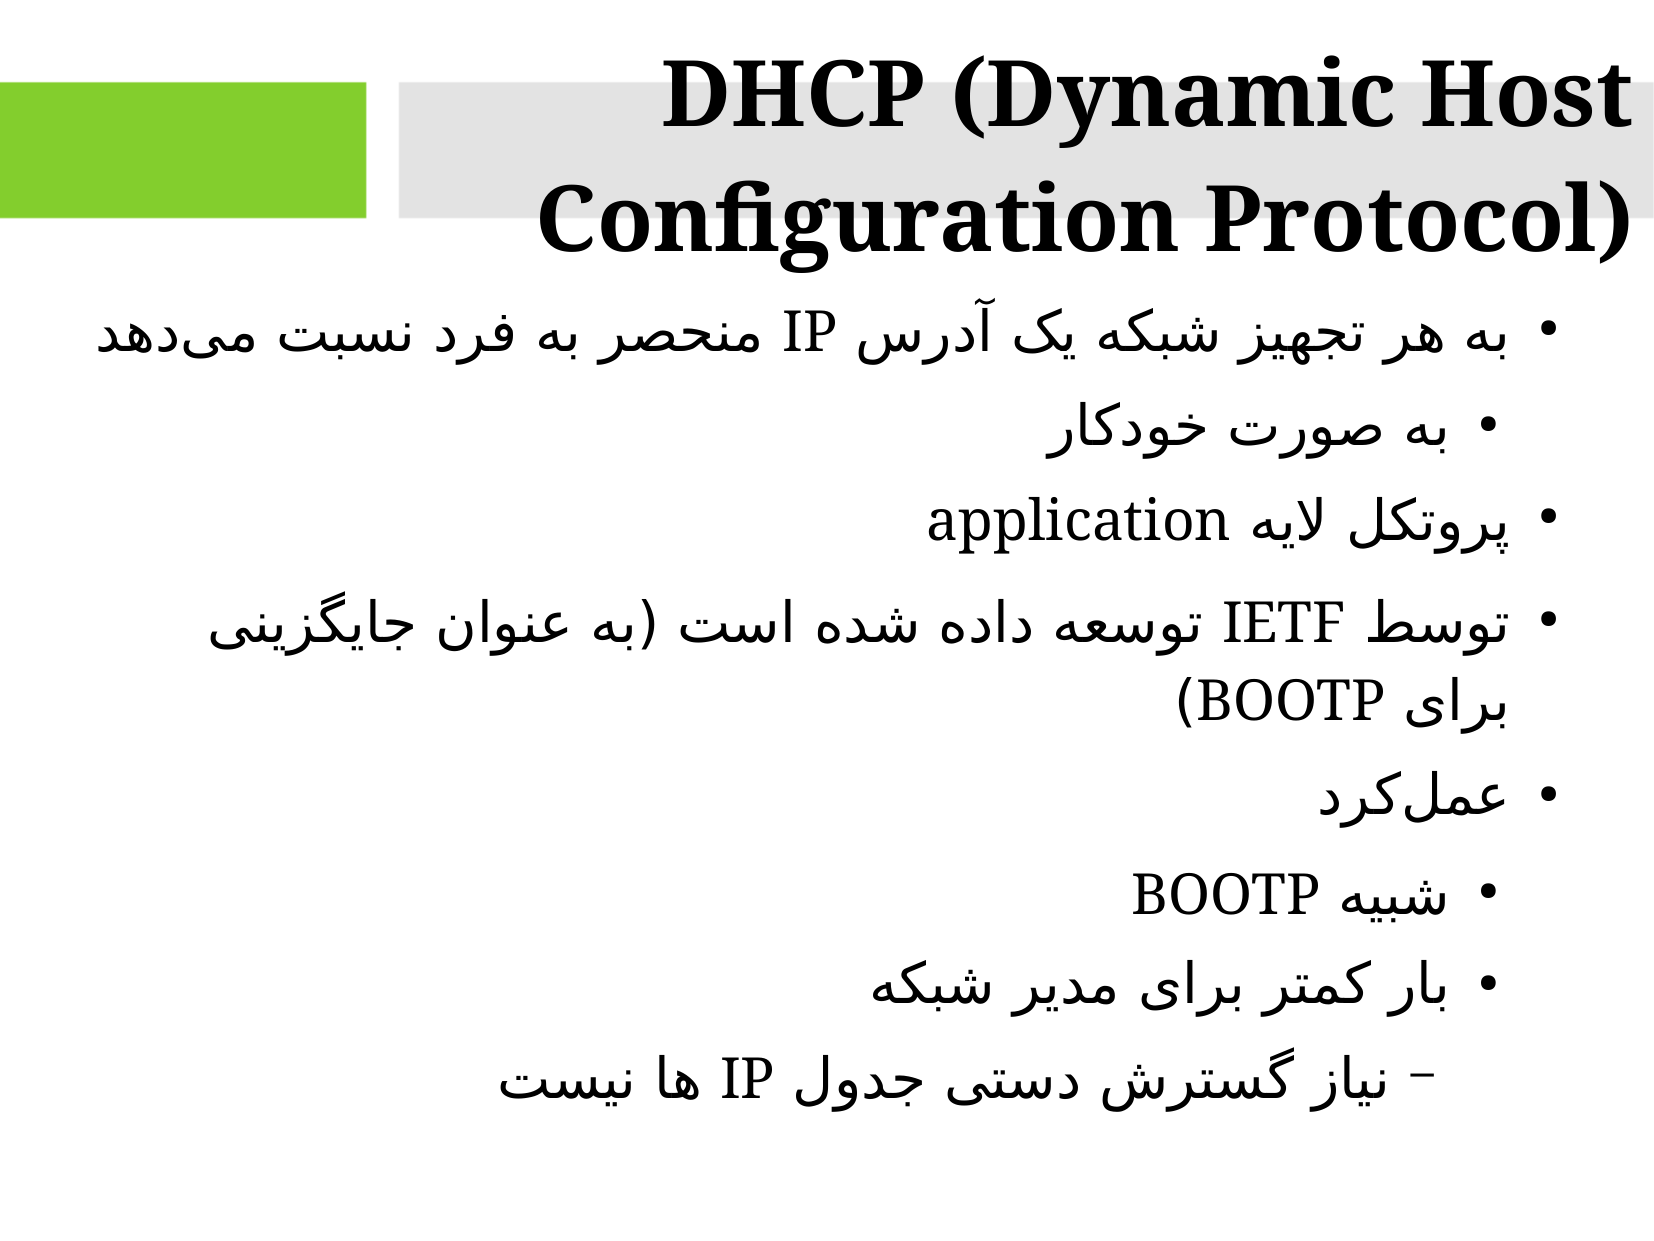

# DHCP (Dynamic Host Configuration Protocol)
به هر تجهیز شبکه یک آدرس IP منحصر به فرد نسبت می‌دهد
به صورت خودکار
پروتکل لایه application
توسط IETF توسعه داده شده است (به عنوان جایگزینی برای BOOTP)
عمل‌کرد
شبیه BOOTP
بار کمتر برای مدیر شبکه
نیاز گسترش دستی جدول IP ها نیست